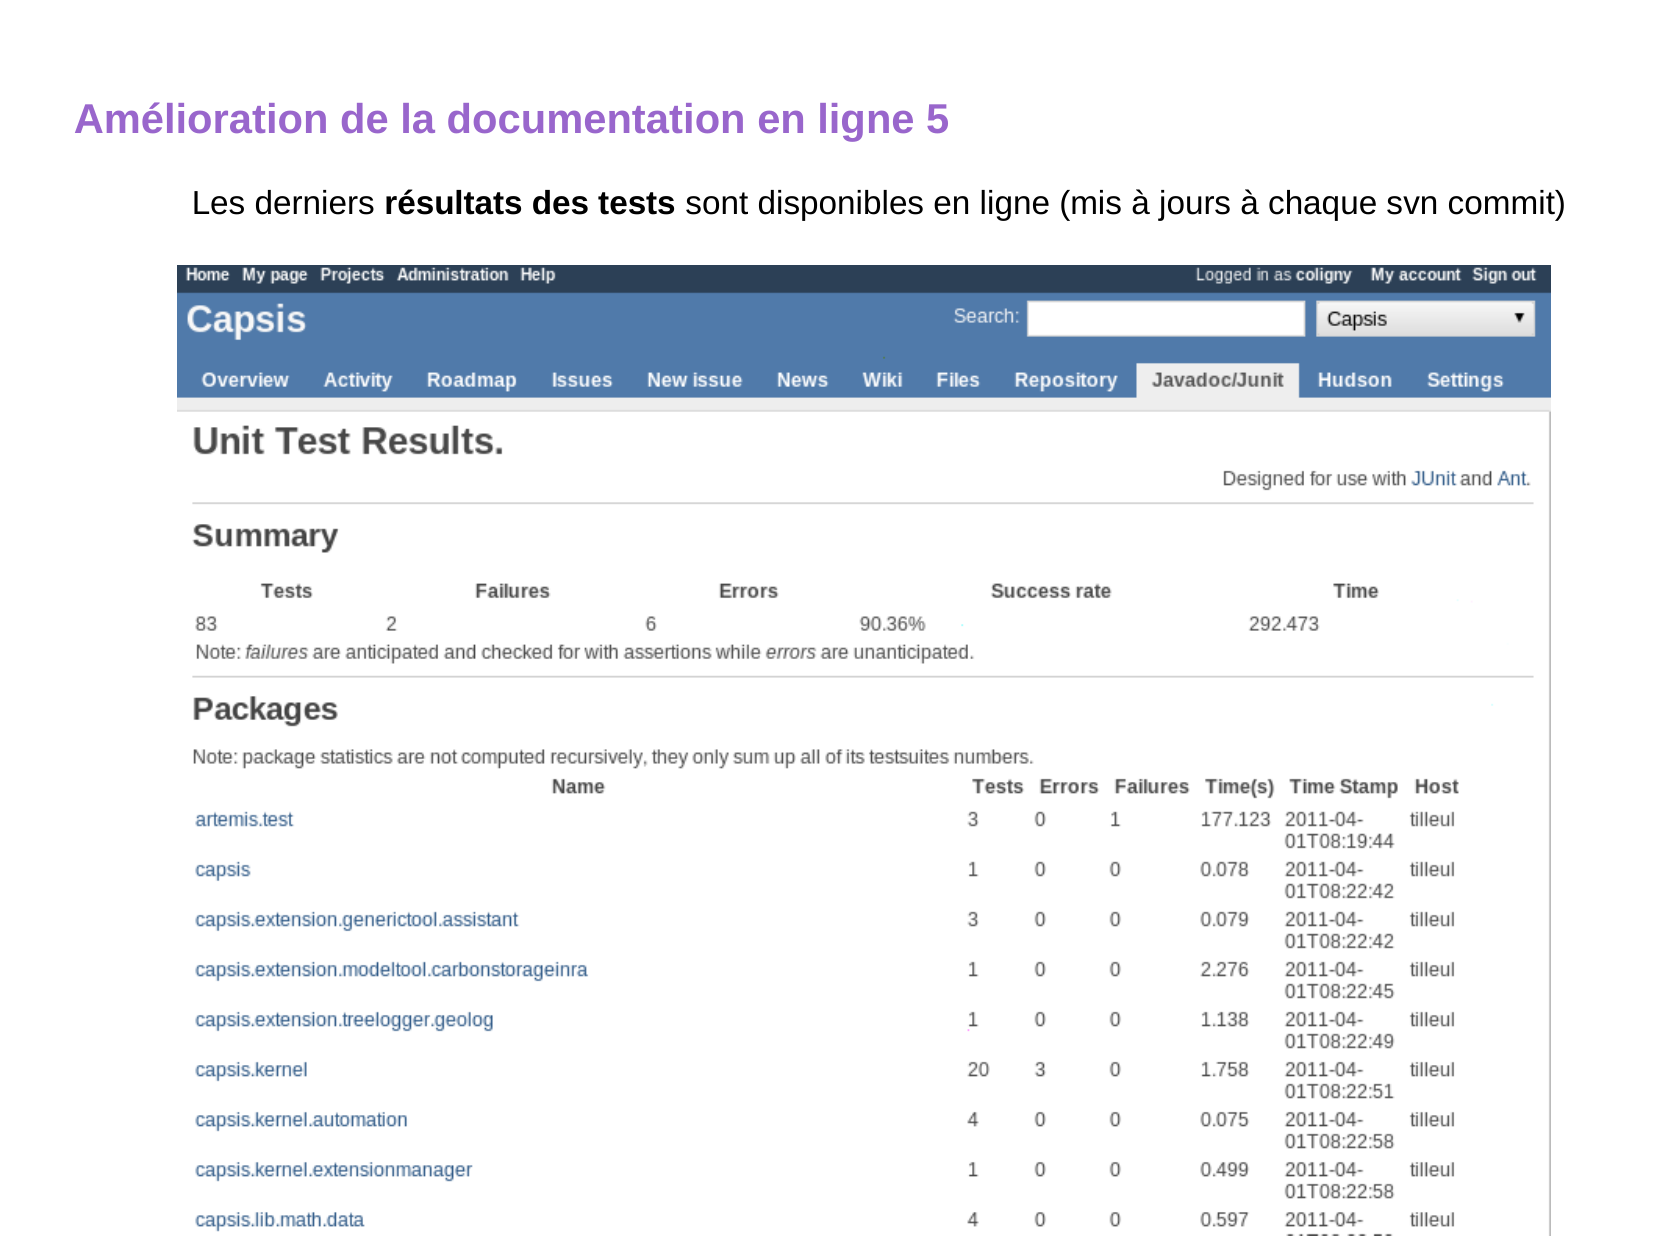

Amélioration de la documentation en ligne 5
Les derniers résultats des tests sont disponibles en ligne (mis à jours à chaque svn commit)